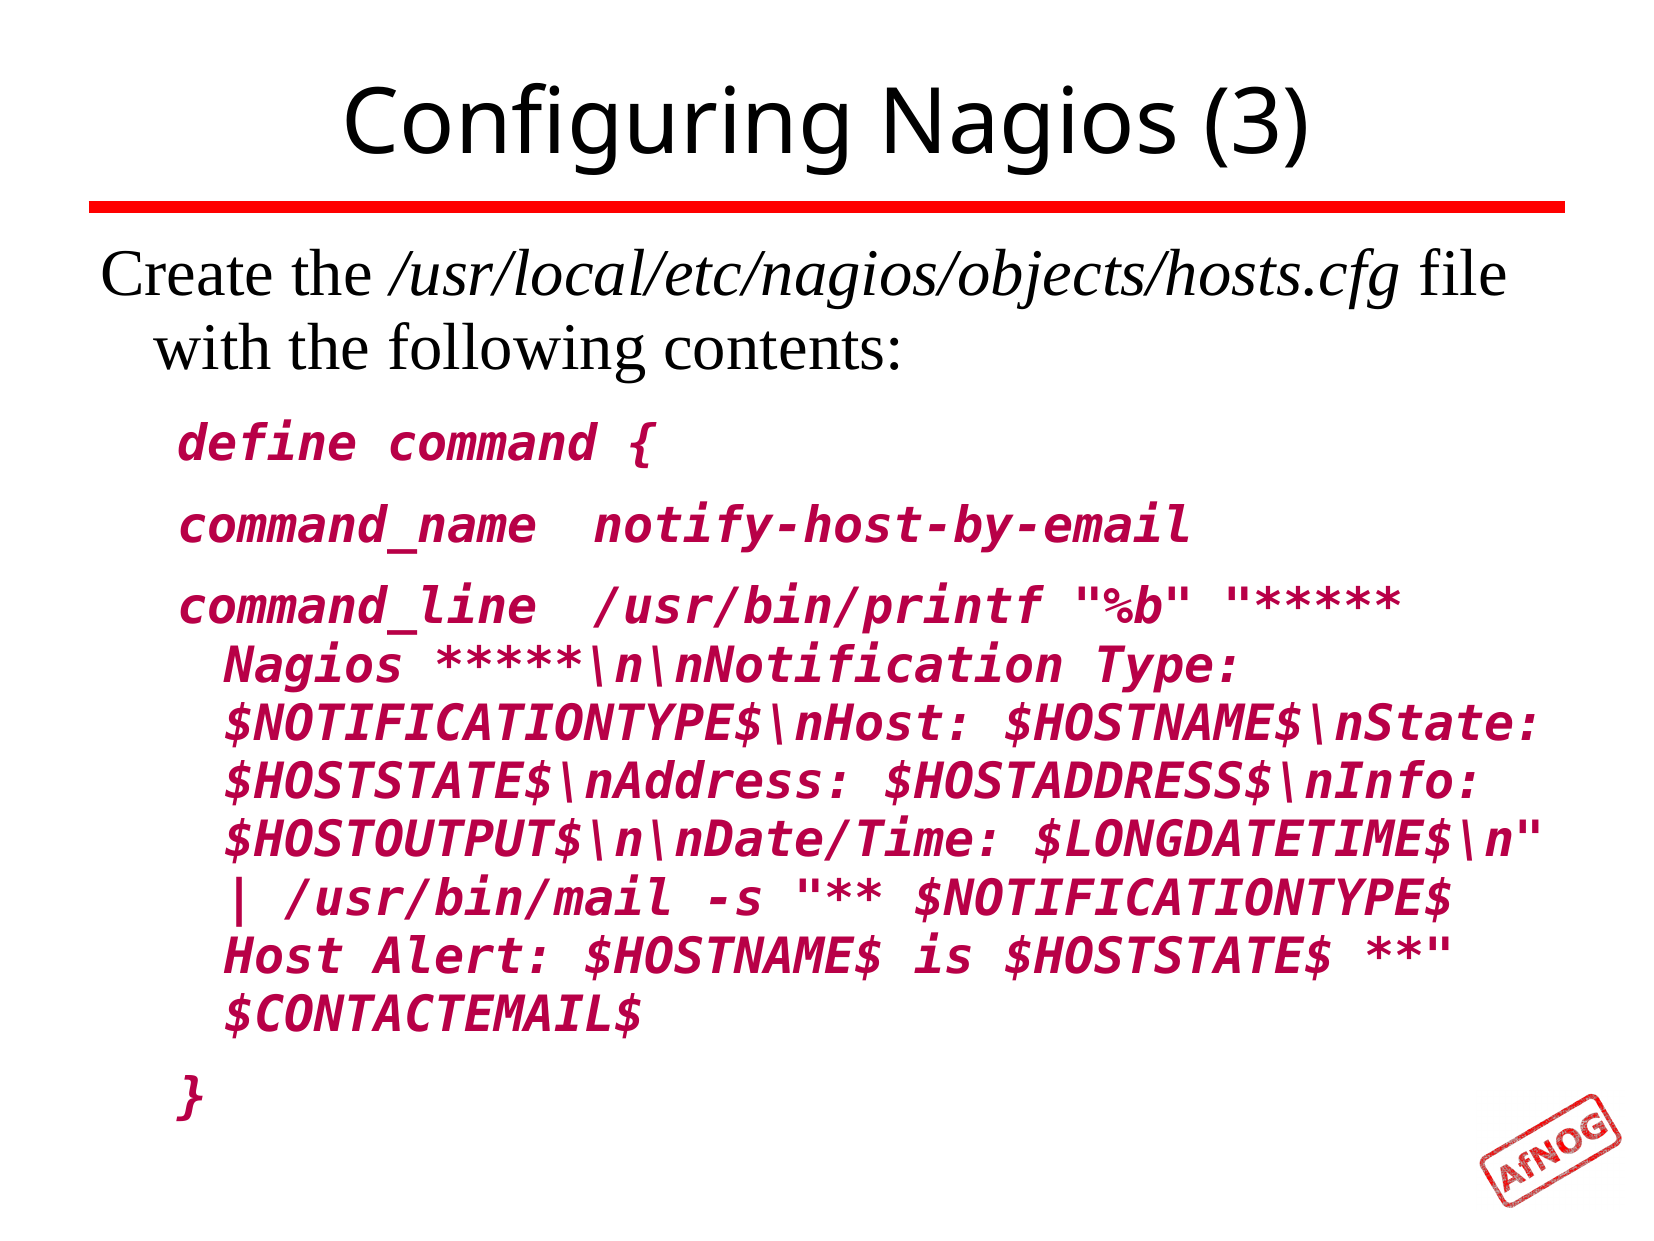

# Configuring Nagios (3)
Create the /usr/local/etc/nagios/objects/hosts.cfg file with the following contents:
define command {
command_name	notify-host-by-email
command_line	/usr/bin/printf "%b" "***** Nagios *****\n\nNotification Type: $NOTIFICATIONTYPE$\nHost: $HOSTNAME$\nState: $HOSTSTATE$\nAddress: $HOSTADDRESS$\nInfo: $HOSTOUTPUT$\n\nDate/Time: $LONGDATETIME$\n" | /usr/bin/mail -s "** $NOTIFICATIONTYPE$ Host Alert: $HOSTNAME$ is $HOSTSTATE$ **" $CONTACTEMAIL$
}